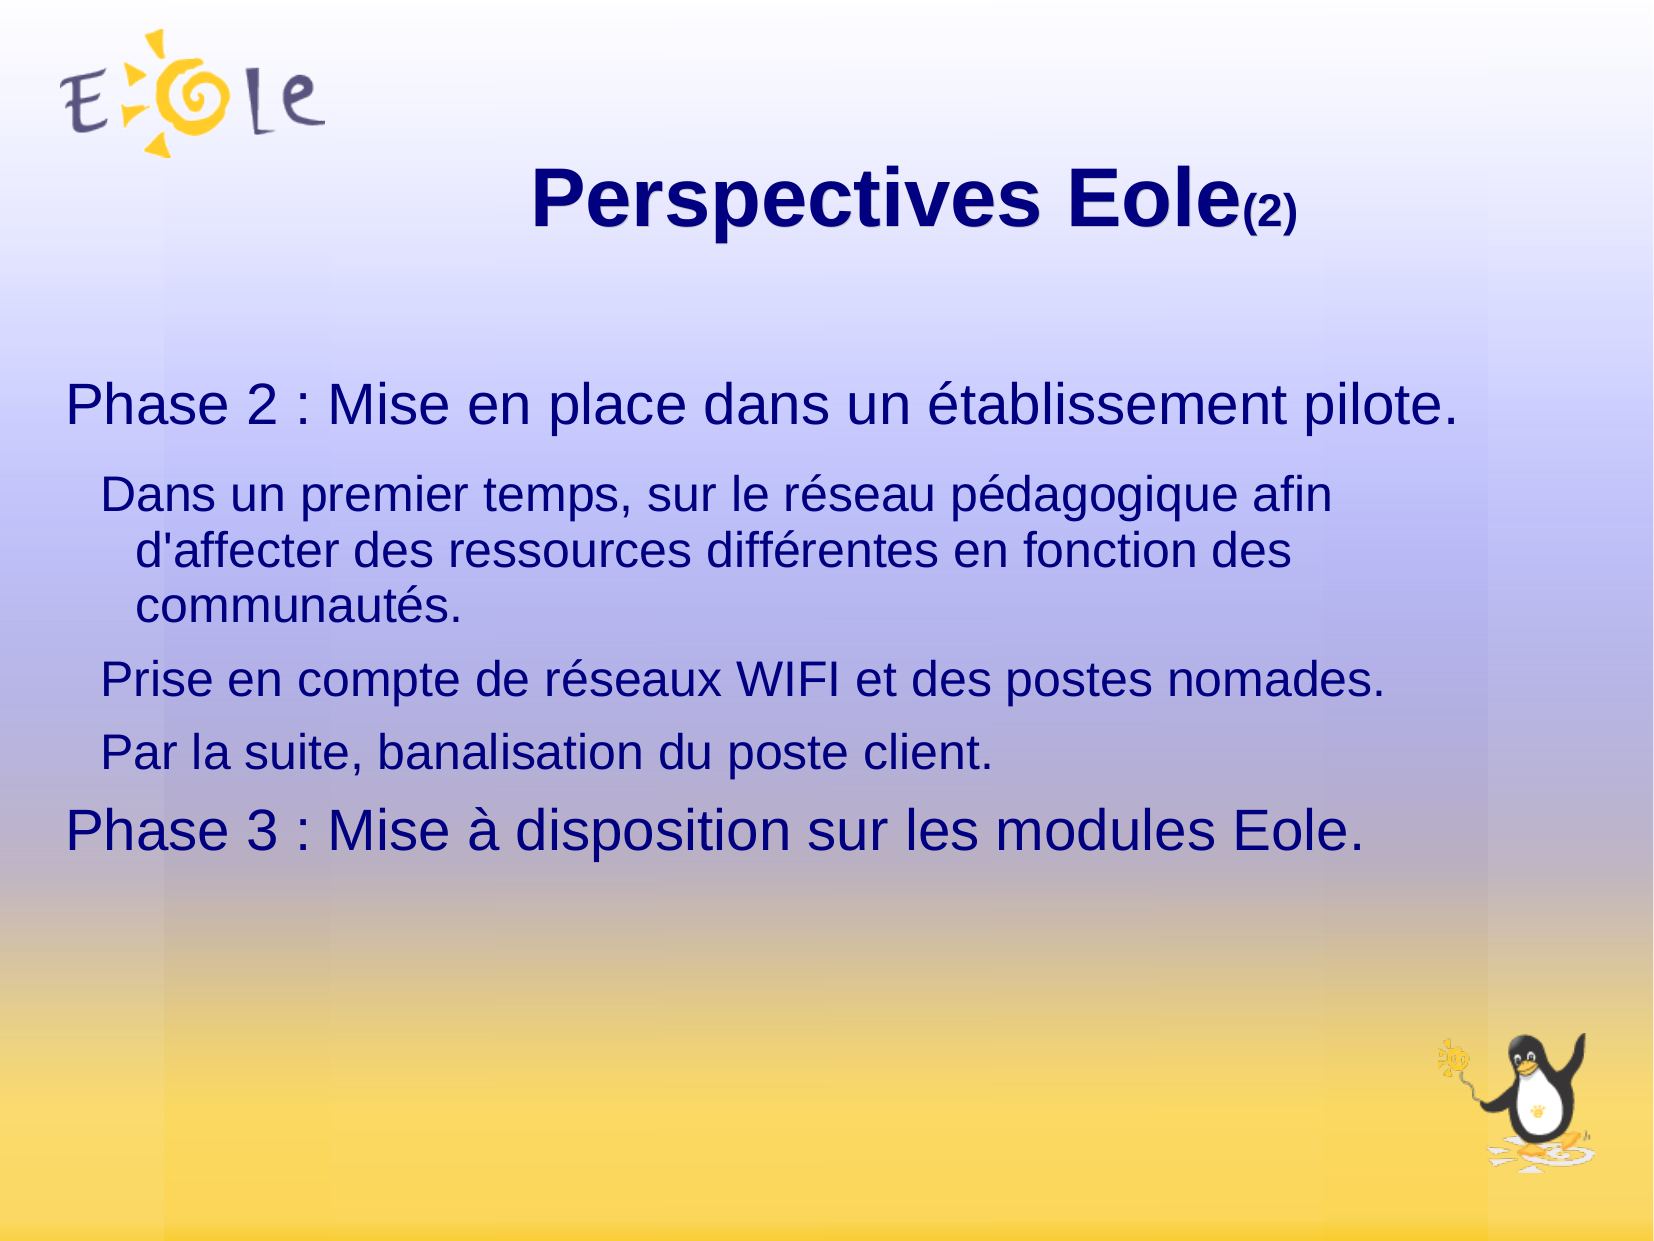

Perspectives Eole(2)
# Phase 2 : Mise en place dans un établissement pilote.
Dans un premier temps, sur le réseau pédagogique afin d'affecter des ressources différentes en fonction des communautés.
Prise en compte de réseaux WIFI et des postes nomades.
Par la suite, banalisation du poste client.
Phase 3 : Mise à disposition sur les modules Eole.